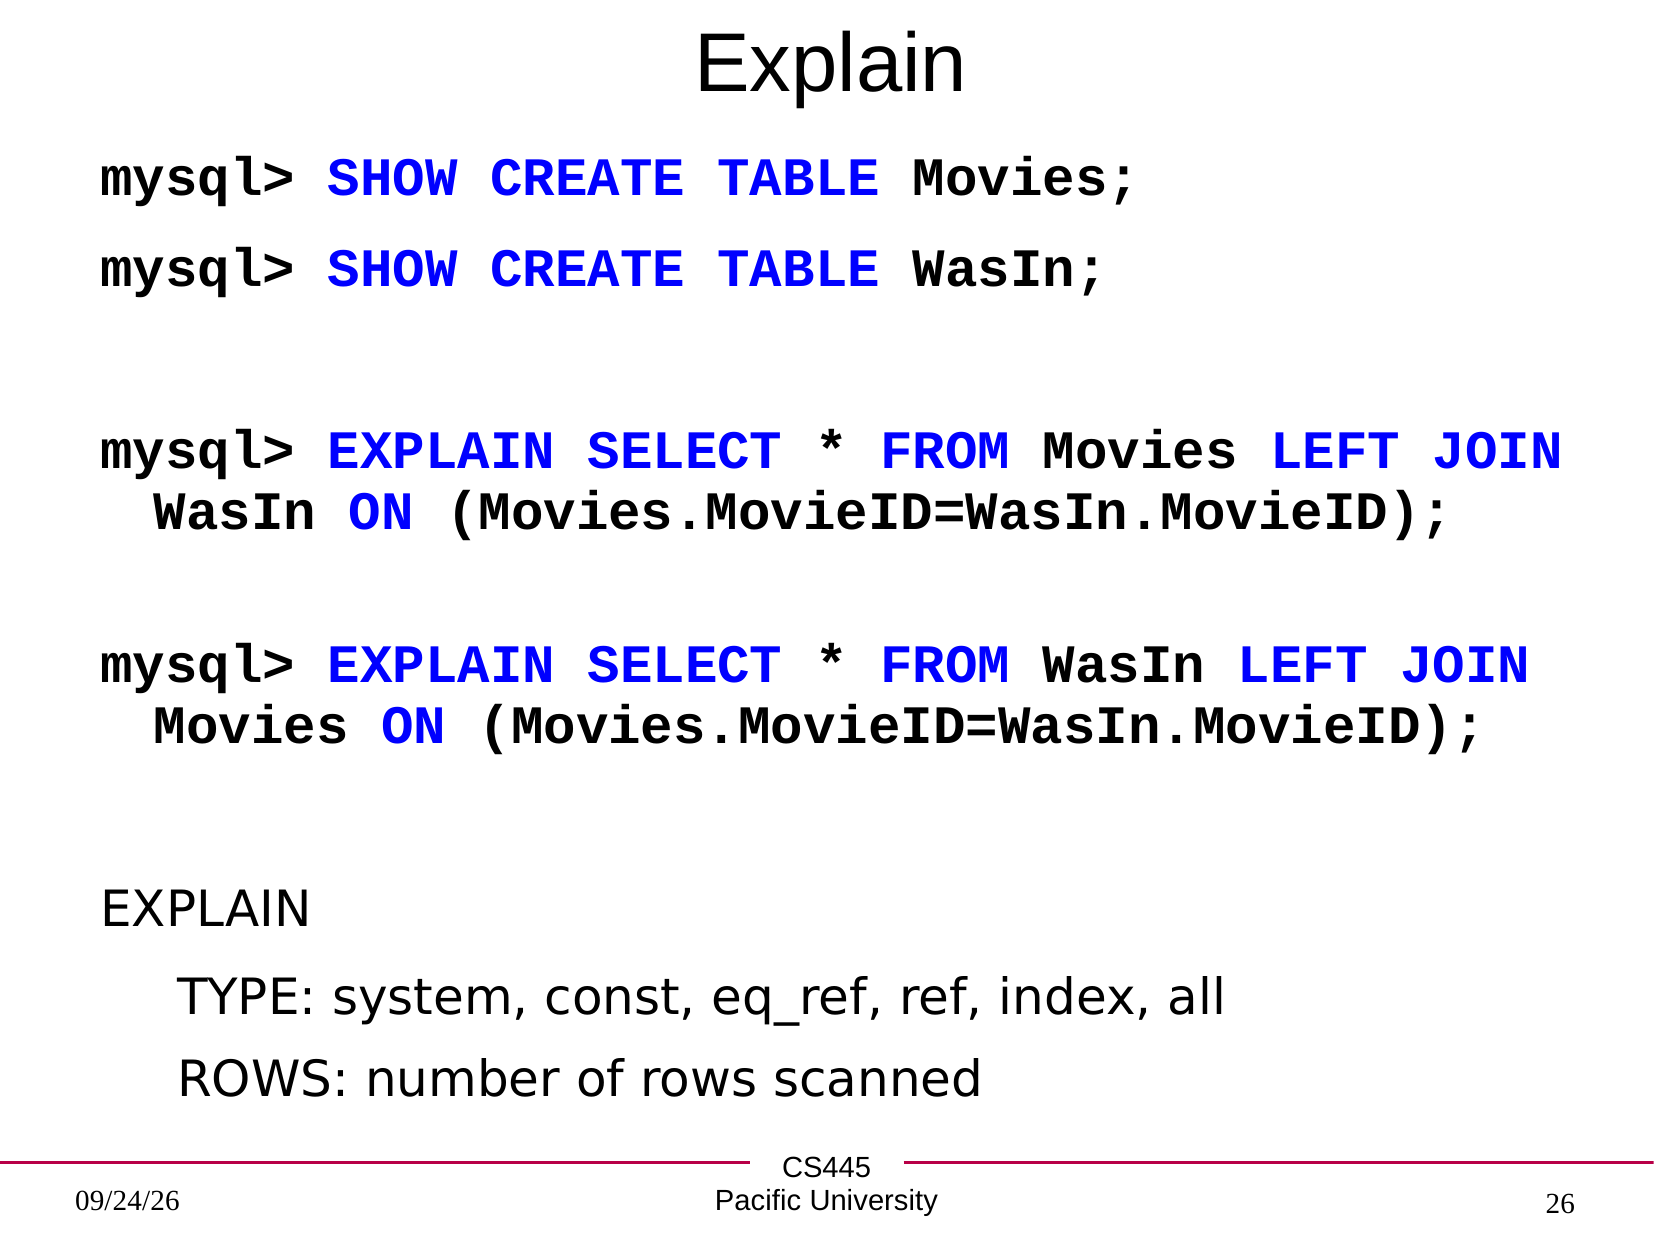

# Explain
mysql> SHOW CREATE TABLE Movies;
mysql> SHOW CREATE TABLE WasIn;
mysql> EXPLAIN SELECT * FROM Movies LEFT JOIN WasIn ON (Movies.MovieID=WasIn.MovieID);
mysql> EXPLAIN SELECT * FROM WasIn LEFT JOIN Movies ON (Movies.MovieID=WasIn.MovieID);
EXPLAIN
TYPE: system, const, eq_ref, ref, index, all
ROWS: number of rows scanned